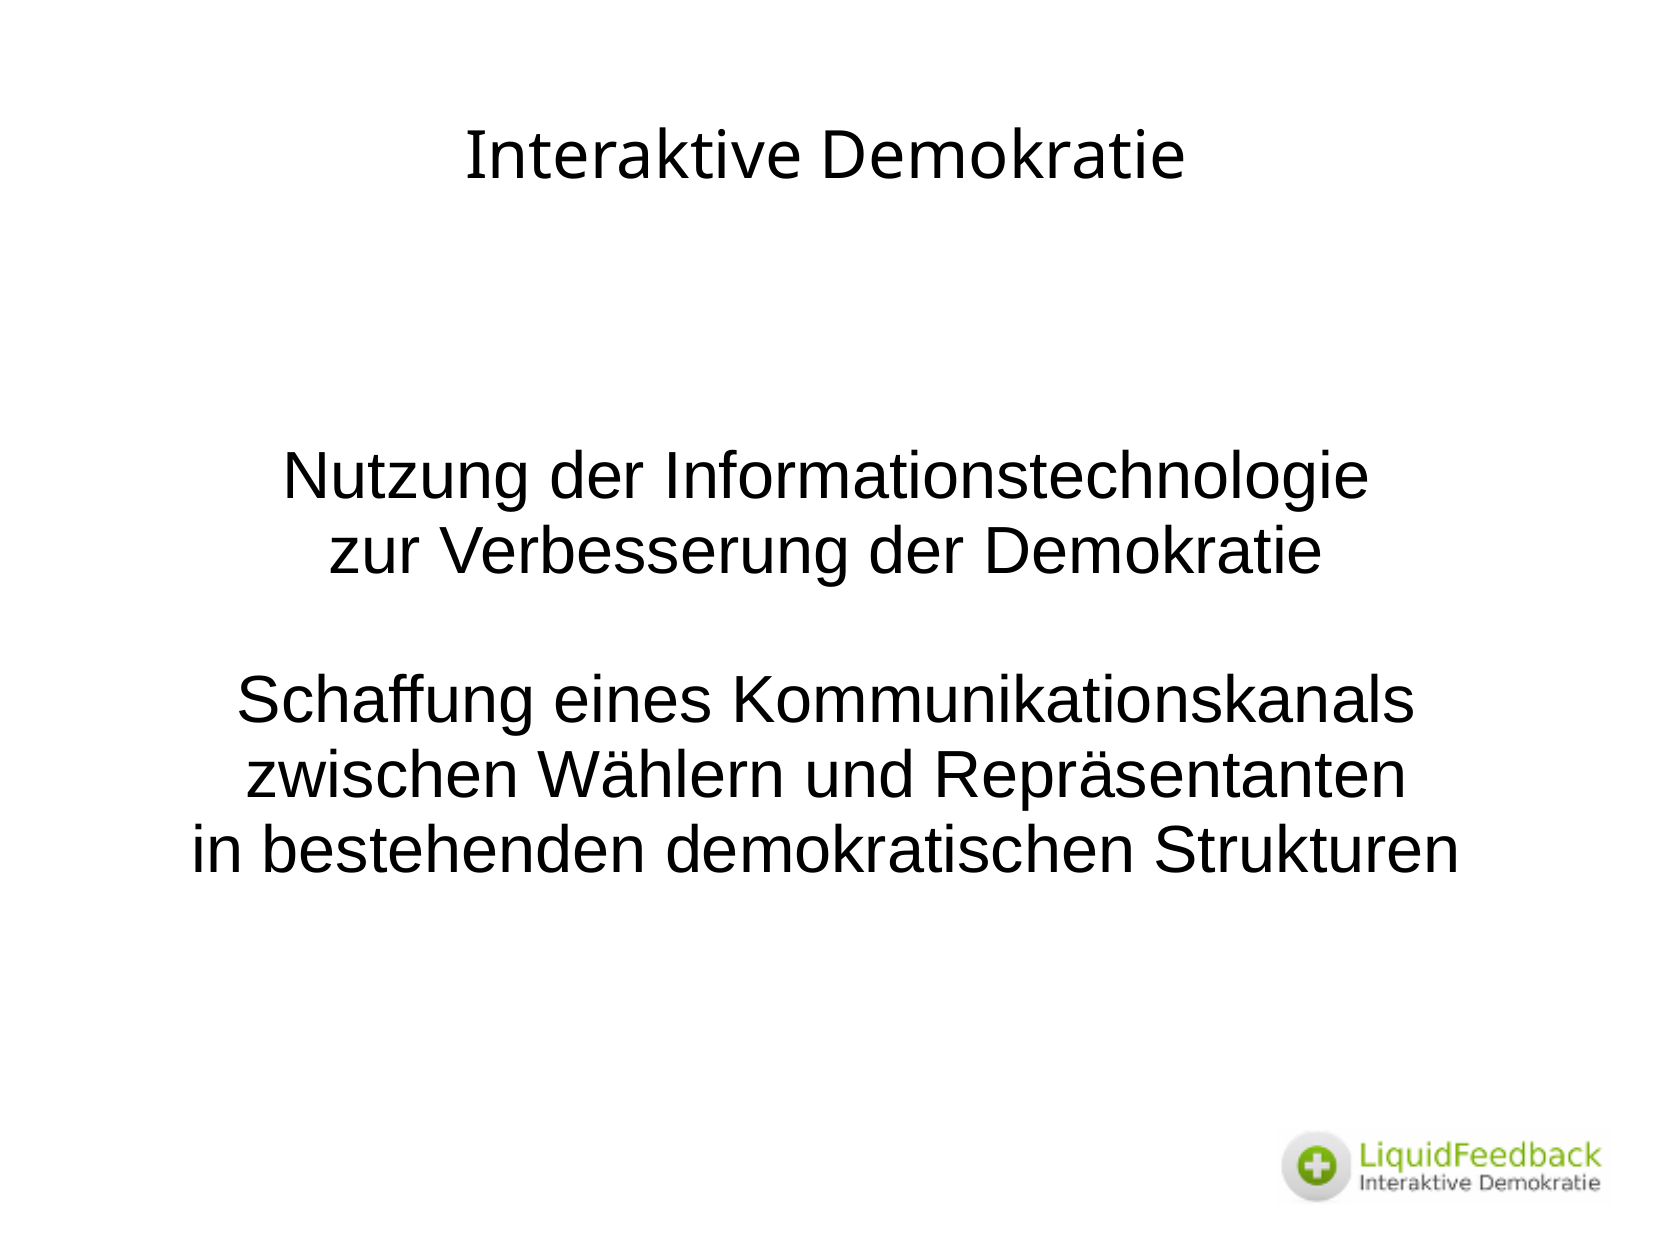

# Interaktive Demokratie
Nutzung der Informationstechnologie
zur Verbesserung der Demokratie
Schaffung eines Kommunikationskanals
zwischen Wählern und Repräsentanten
in bestehenden demokratischen Strukturen